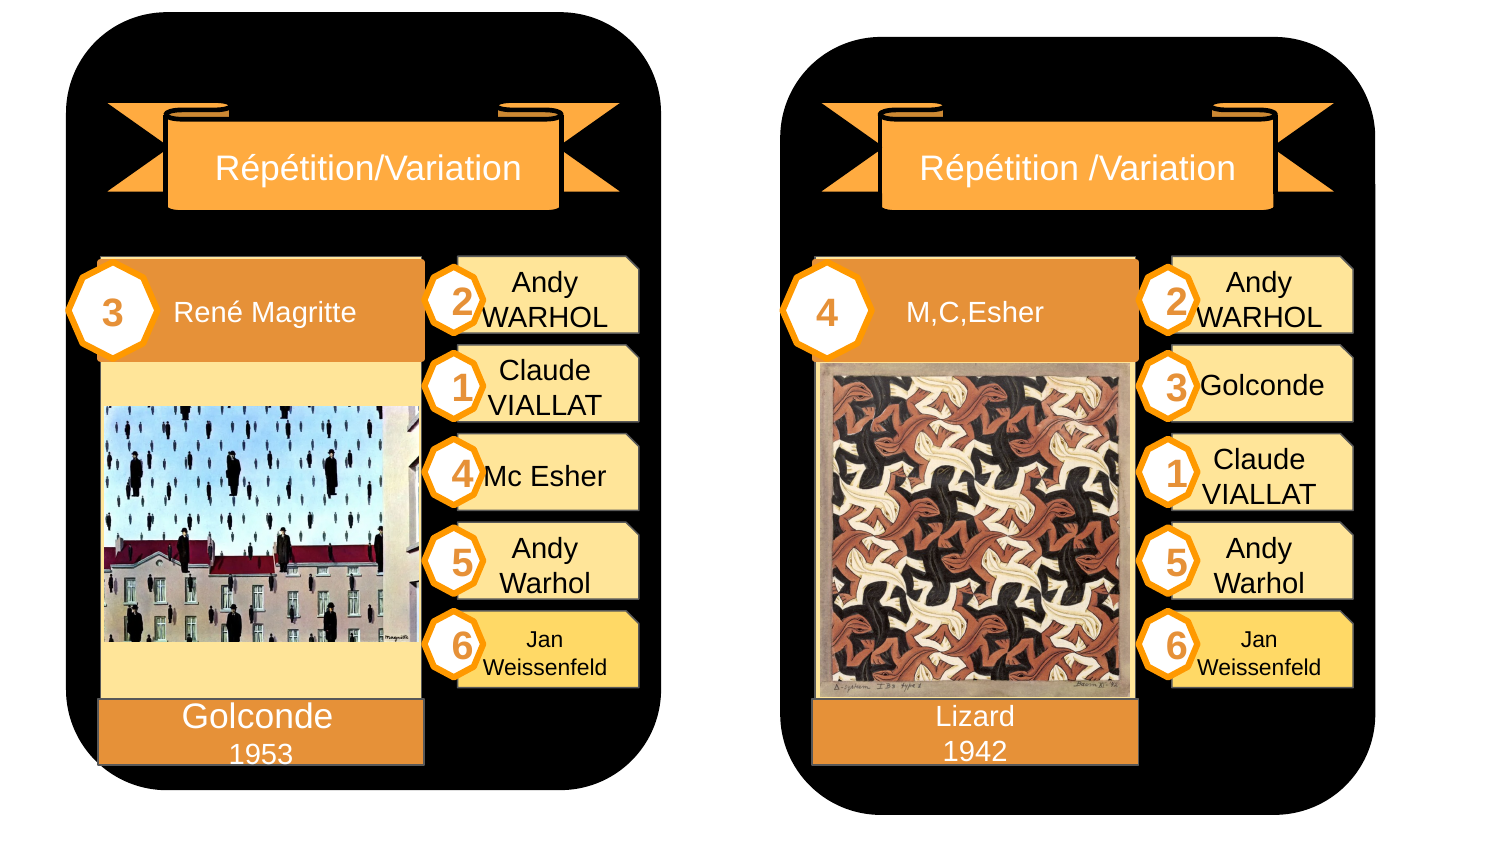

#
 Répétition/Variation
Répétition /Variation
Andy WARHOL
Andy WARHOL
Image de l’oeuvre
Image de l’oeuvre
2
2
3
 René Magritte
4
M,C,Esher
Claude
VIALLAT
Golconde
1
3
Claude
VIALLAT
4
1
Mc Esher
Andy Warhol
Andy Warhol
5
5
6
6
Jan Weissenfeld
Jan Weissenfeld
 Golconde
1953
Lizard
1942